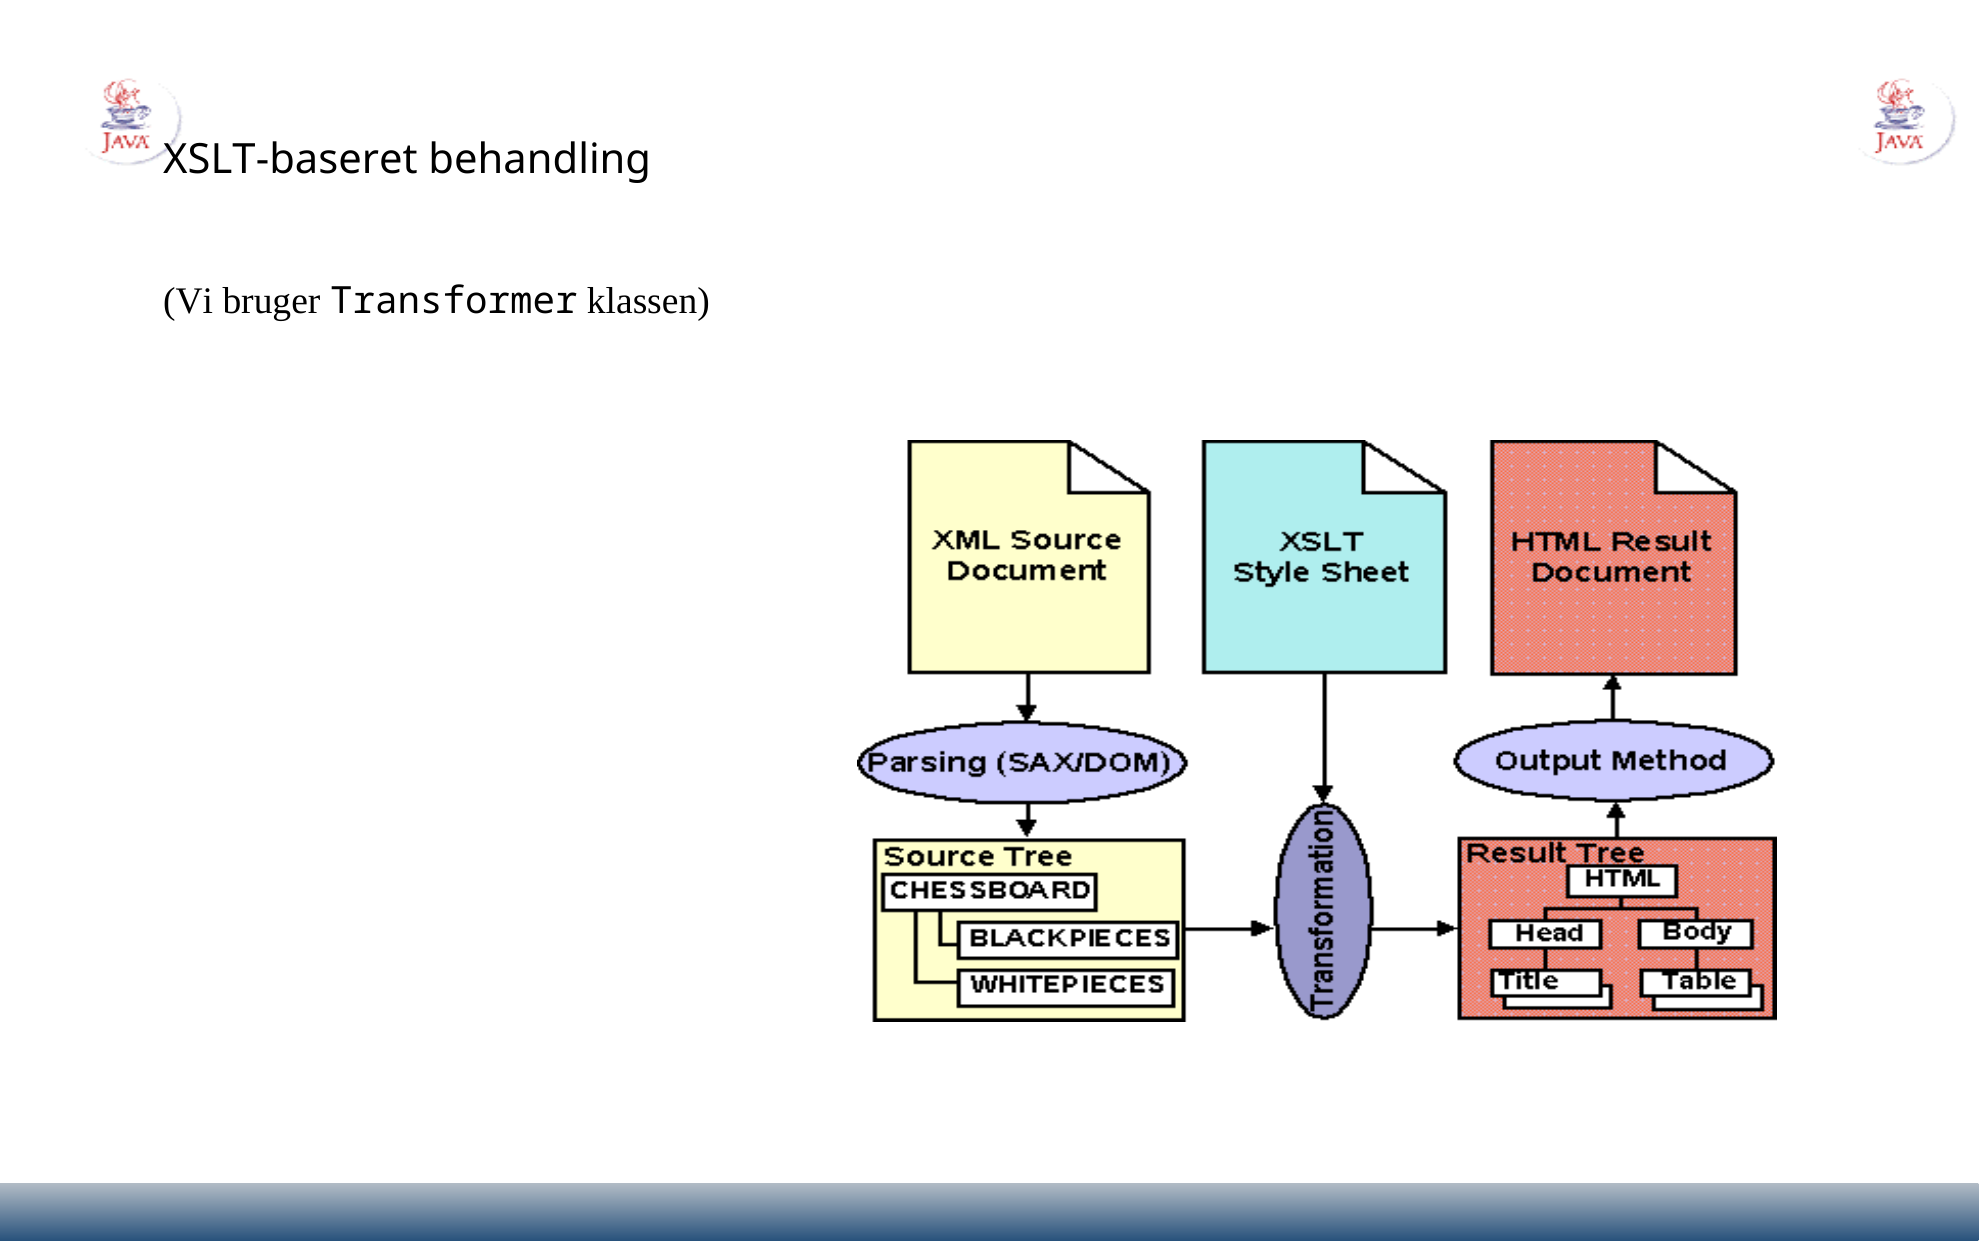

#
XSLT-baseret behandling
(Vi bruger Transformer klassen)